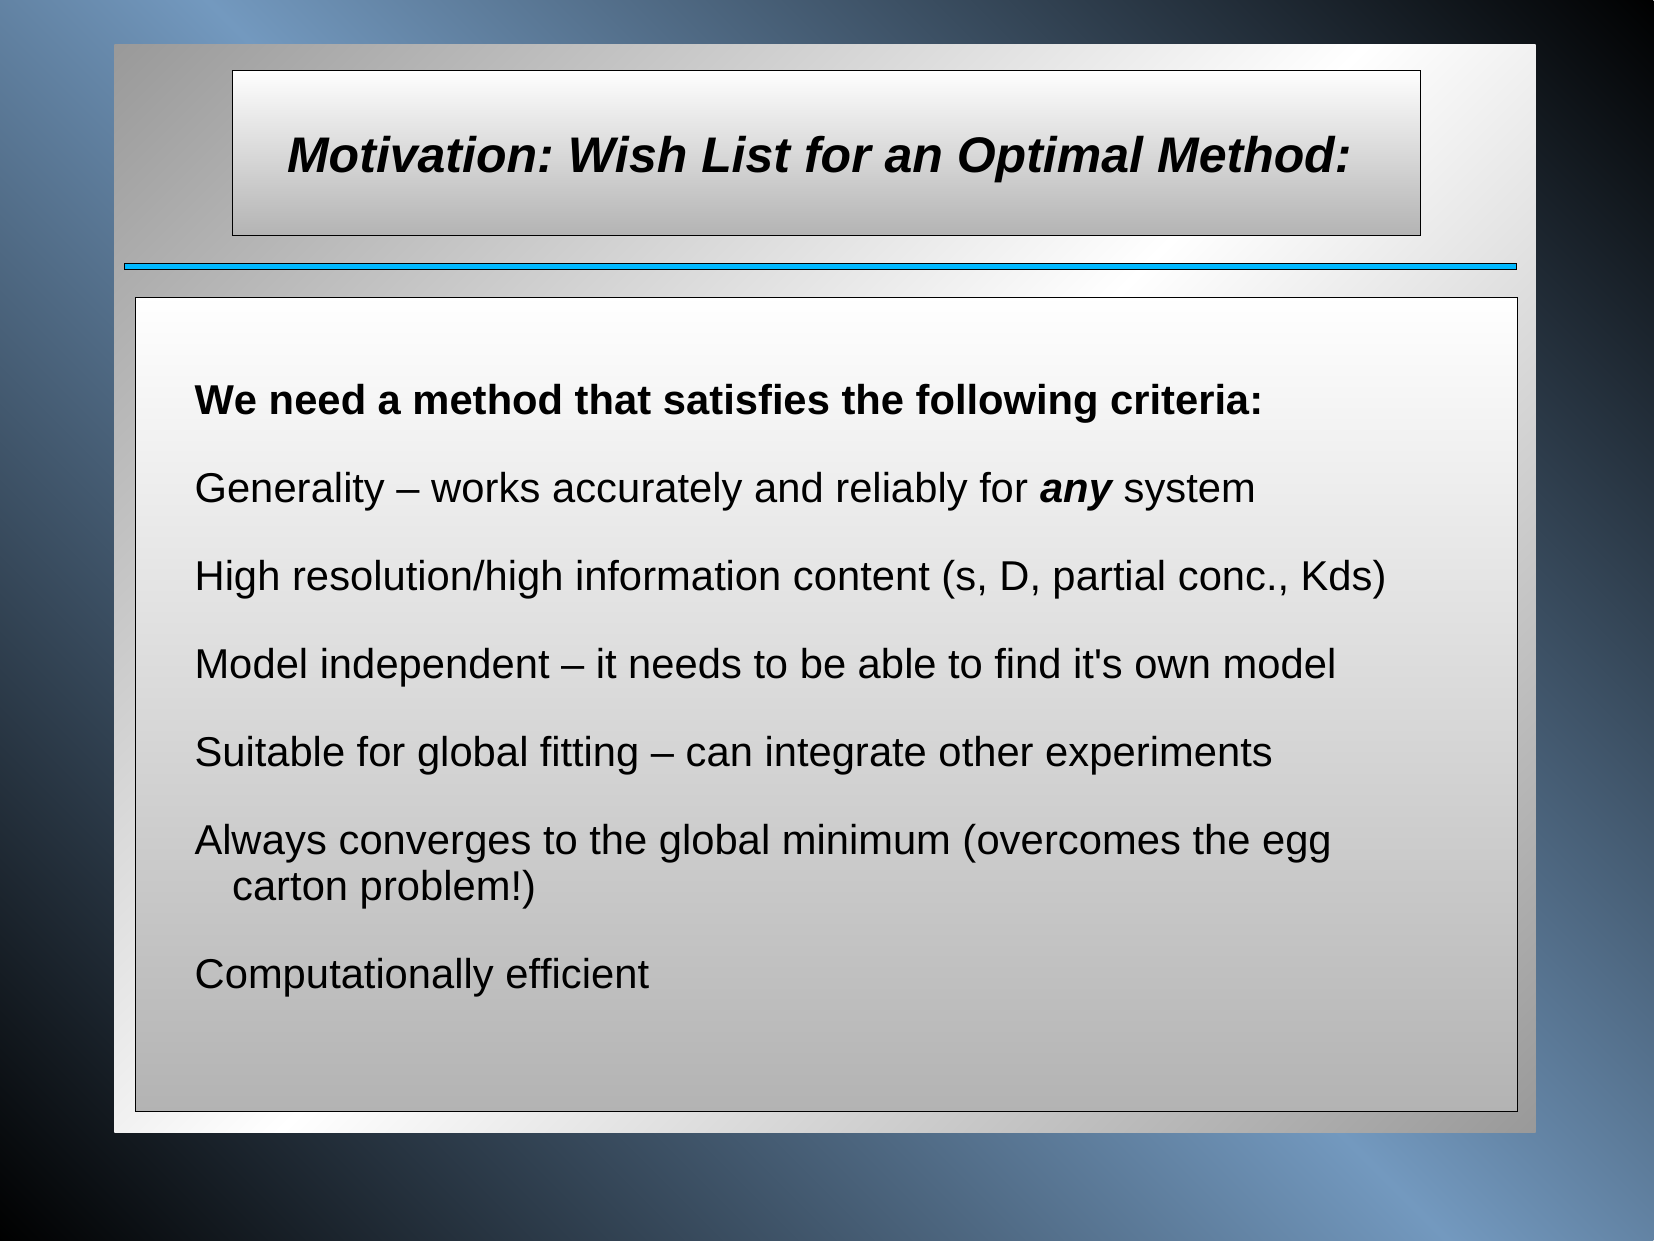

Motivation: Wish List for an Optimal Method:
We need a method that satisfies the following criteria:
Generality – works accurately and reliably for any system
High resolution/high information content (s, D, partial conc., Kds)
Model independent – it needs to be able to find it's own model
Suitable for global fitting – can integrate other experiments
Always converges to the global minimum (overcomes the egg carton problem!)
Computationally efficient